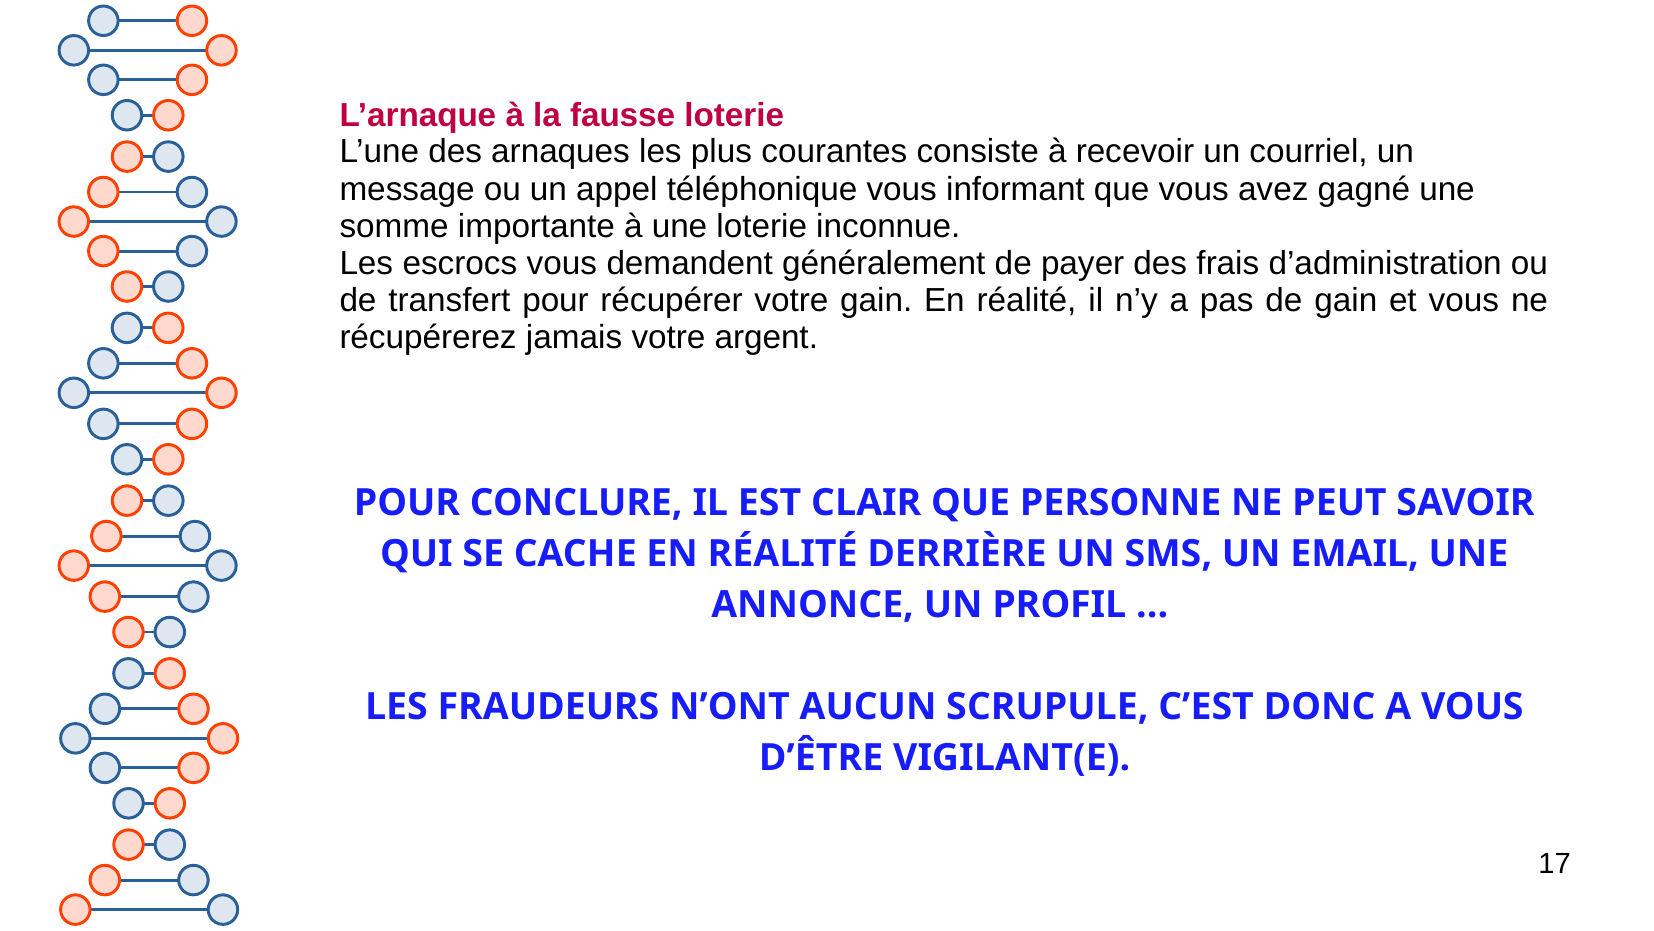

L’arnaque à la fausse loterie
L’une des arnaques les plus courantes consiste à recevoir un courriel, un message ou un appel téléphonique vous informant que vous avez gagné une somme importante à une loterie inconnue.
Les escrocs vous demandent généralement de payer des frais d’administration ou de transfert pour récupérer votre gain. En réalité, il n’y a pas de gain et vous ne récupérerez jamais votre argent.
POUR CONCLURE, IL EST CLAIR QUE PERSONNE NE PEUT SAVOIR QUI SE CACHE EN RÉALITÉ DERRIÈRE UN SMS, UN EMAIL, UNE ANNONCE, UN PROFIL ...
LES FRAUDEURS N’ONT AUCUN SCRUPULE, C’EST DONC A VOUS D’ÊTRE VIGILANT(E).
17